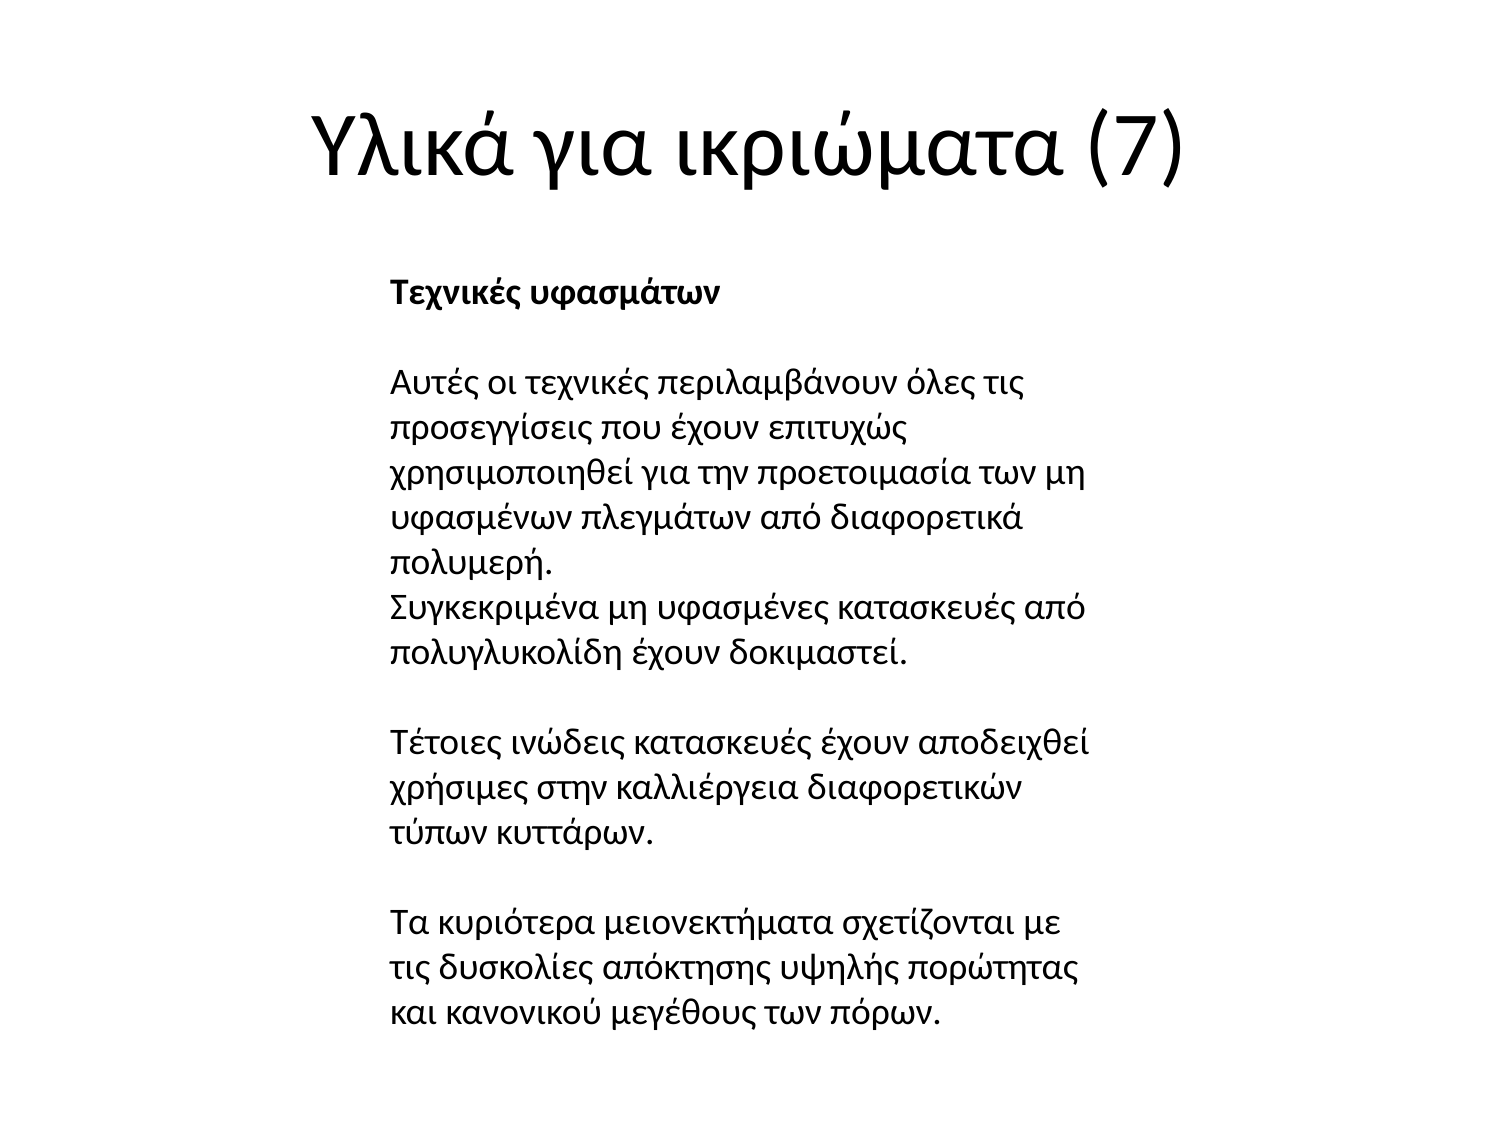

# Υλικά για ικριώματα (7)
Τεχνικές υφασμάτων
Αυτές οι τεχνικές περιλαμβάνουν όλες τις προσεγγίσεις που έχουν επιτυχώς χρησιμοποιηθεί για την προετοιμασία των μη υφασμένων πλεγμάτων από διαφορετικά πολυμερή.
Συγκεκριμένα μη υφασμένες κατασκευές από πολυγλυκολίδη έχουν δοκιμαστεί.
Τέτοιες ινώδεις κατασκευές έχουν αποδειχθεί χρήσιμες στην καλλιέργεια διαφορετικών τύπων κυττάρων.
Τα κυριότερα μειονεκτήματα σχετίζονται με τις δυσκολίες απόκτησης υψηλής πορώτητας και κανονικού μεγέθους των πόρων.